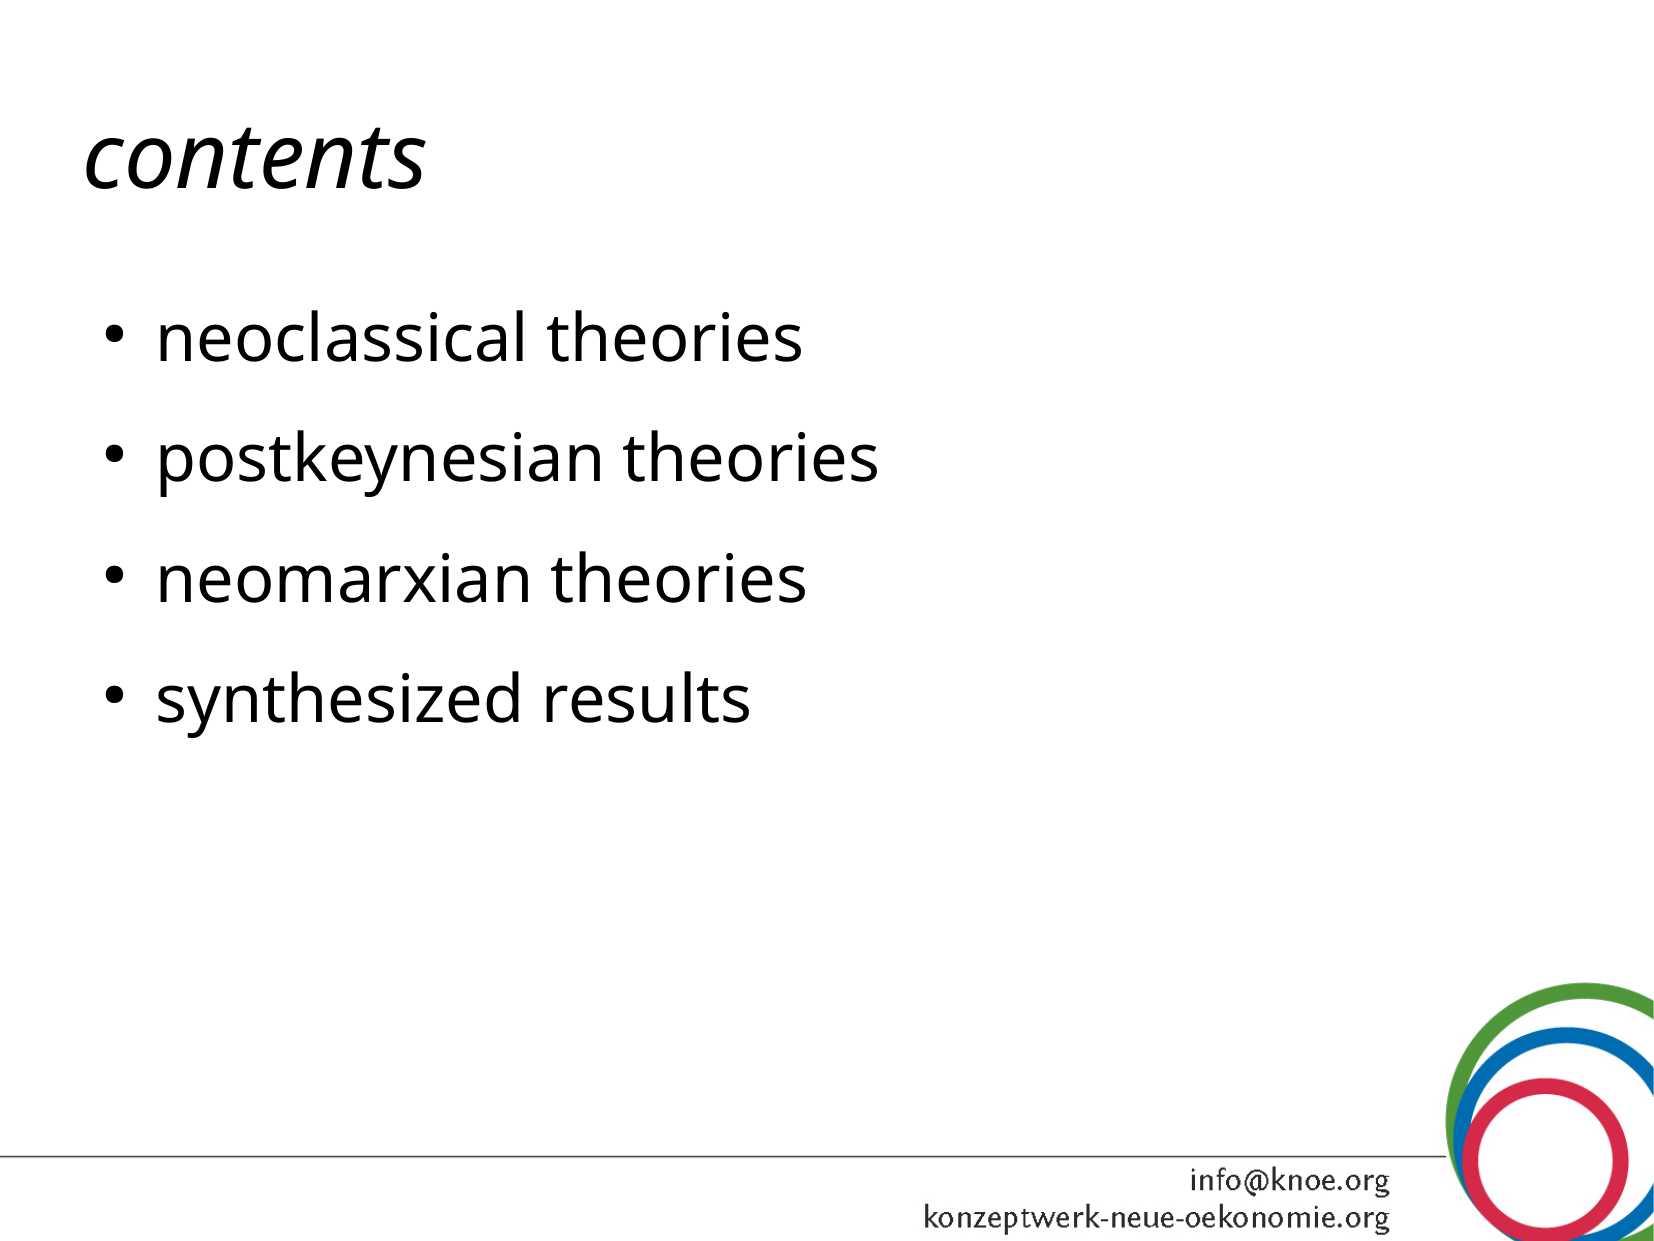

# contents
neoclassical theories
postkeynesian theories
neomarxian theories
synthesized results